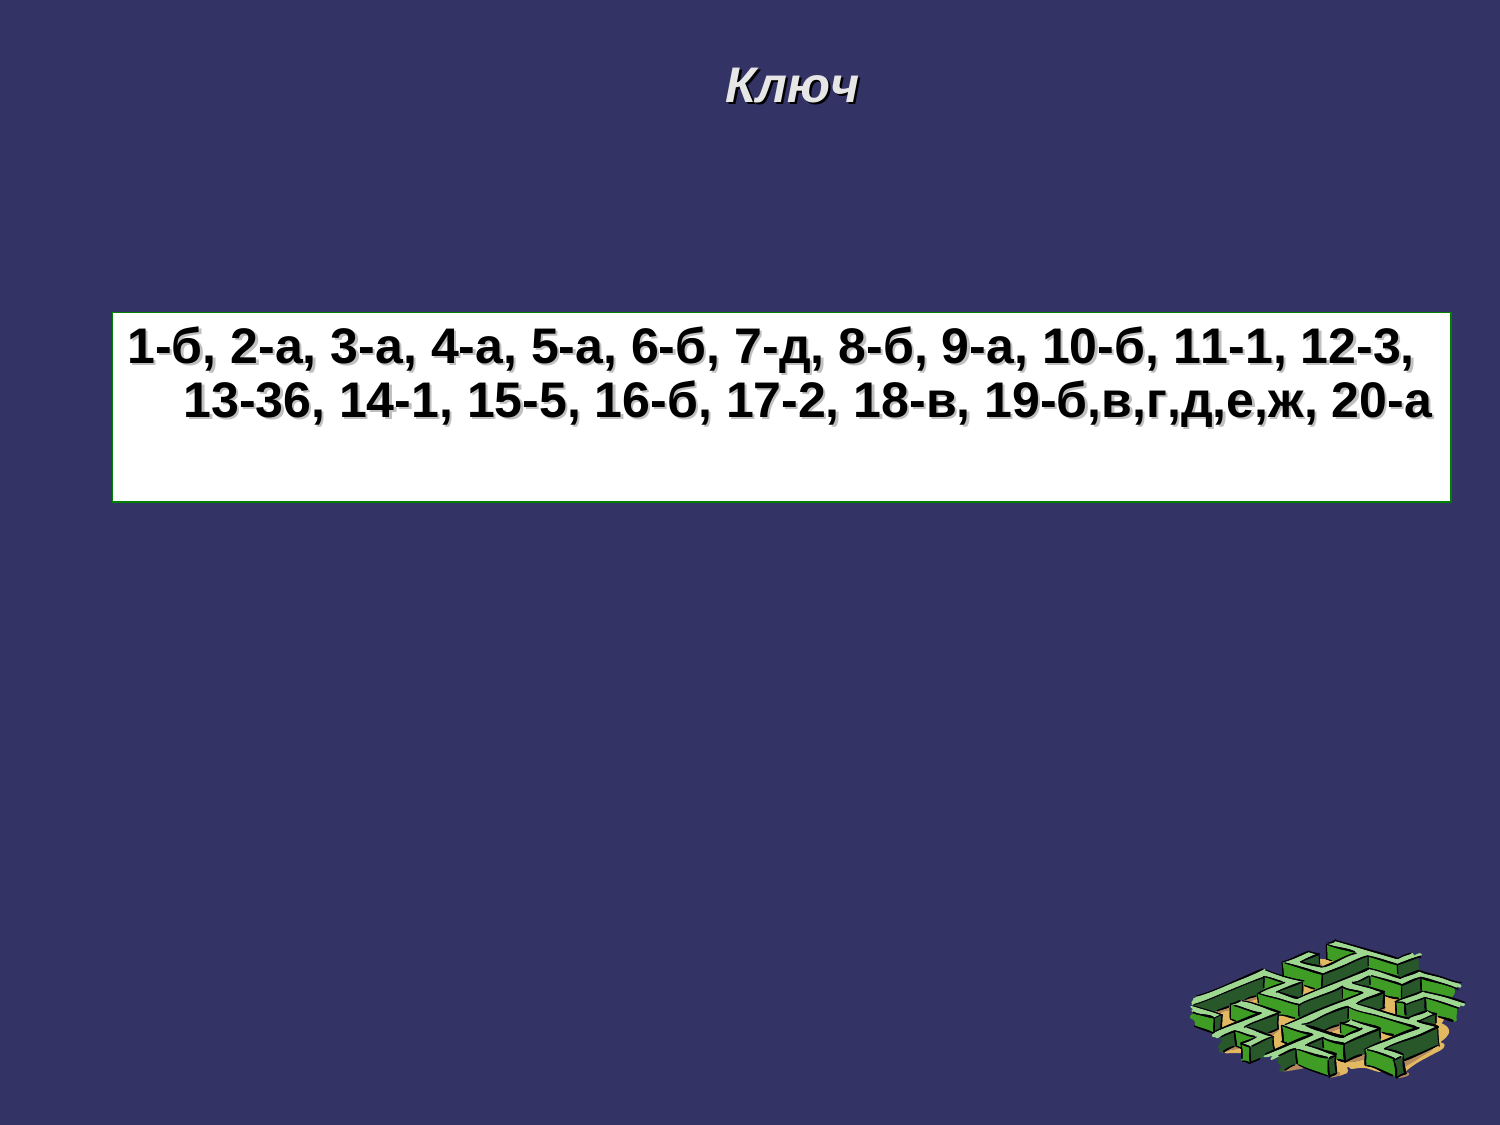

# Ключ
1-б, 2-а, 3-а, 4-а, 5-а, 6-б, 7-д, 8-б, 9-а, 10-б, 11-1, 12-3, 13-36, 14-1, 15-5, 16-б, 17-2, 18-в, 19-б,в,г,д,е,ж, 20-а